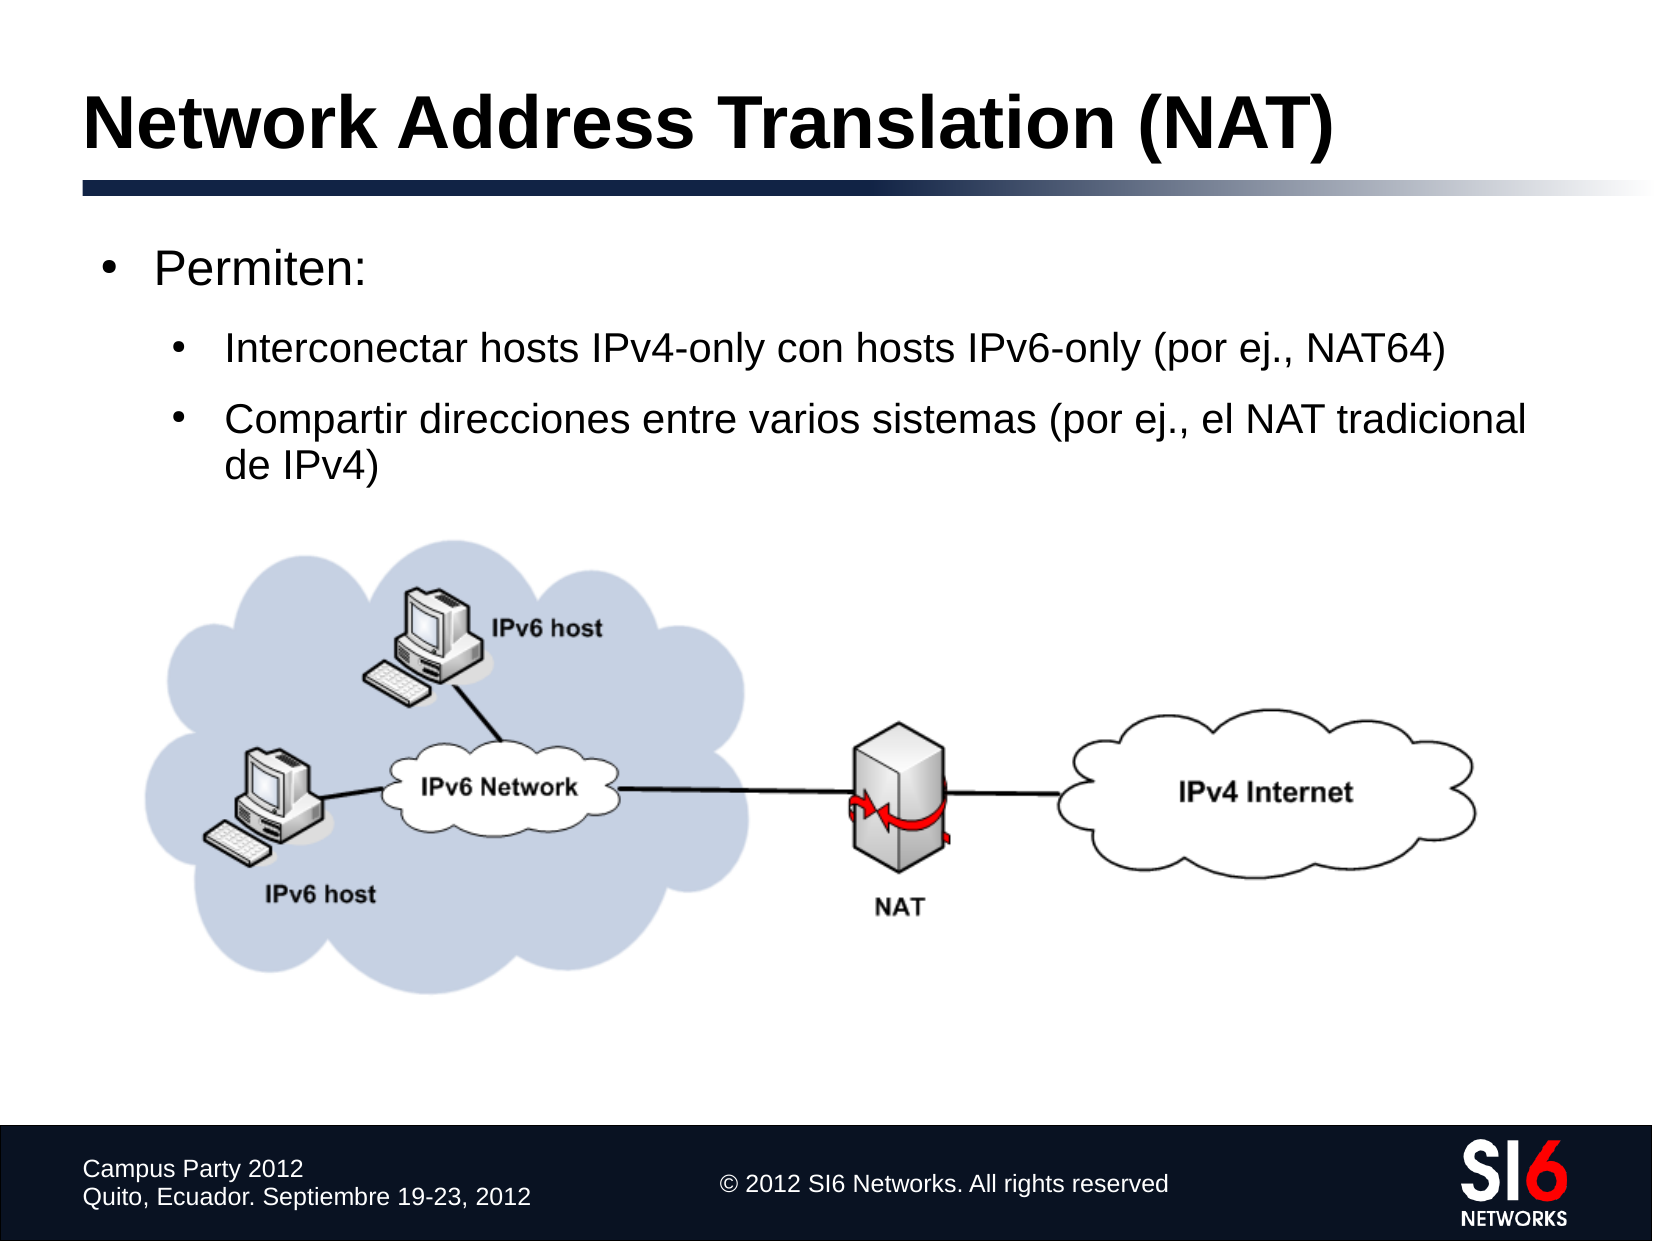

# Network Address Translation (NAT)
Permiten:
Interconectar hosts IPv4-only con hosts IPv6-only (por ej., NAT64)
Compartir direcciones entre varios sistemas (por ej., el NAT tradicional de IPv4)
Congreso de Seguridad en Computo 2011